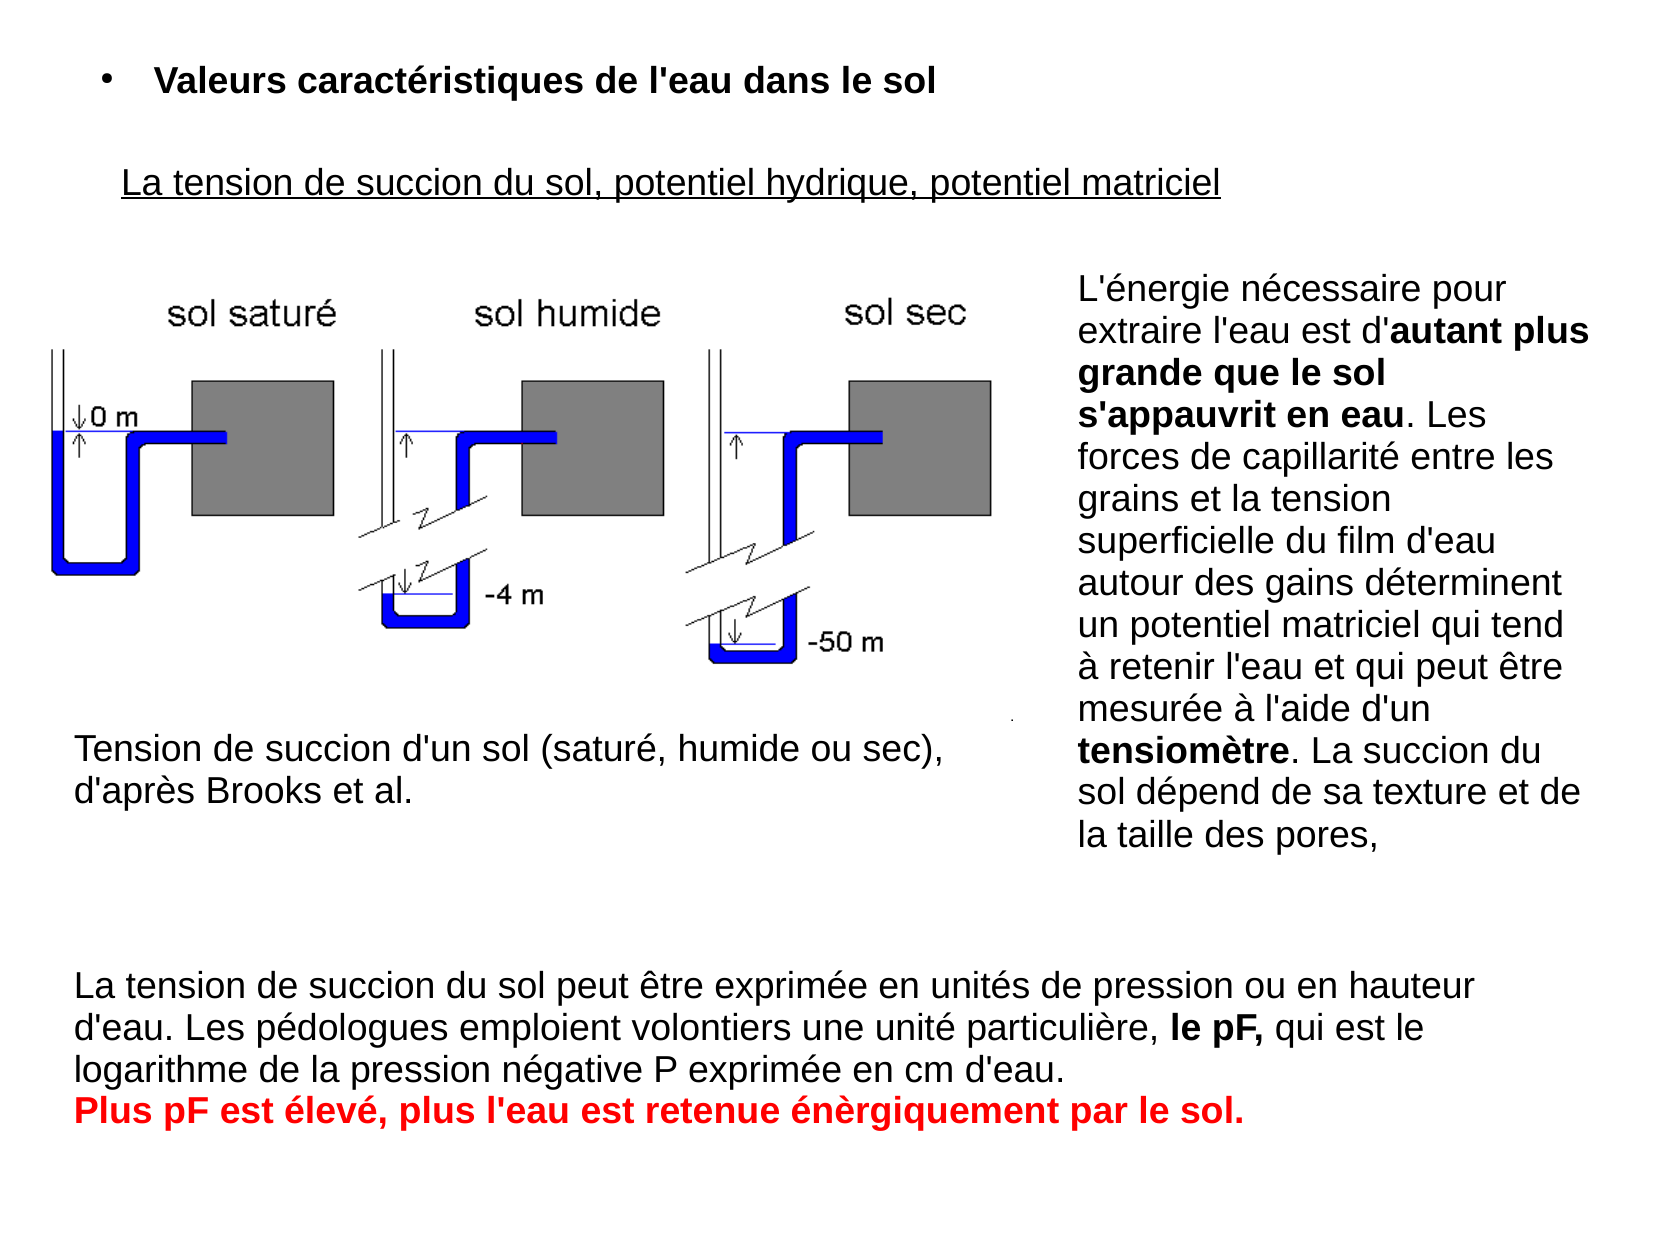

# Valeurs caractéristiques de l'eau dans le sol
La tension de succion du sol, potentiel hydrique, potentiel matriciel
L'énergie nécessaire pour extraire l'eau est d'autant plus grande que le sol s'appauvrit en eau. Les forces de capillarité entre les grains et la tension superficielle du film d'eau autour des gains déterminent un potentiel matriciel qui tend à retenir l'eau et qui peut être mesurée à l'aide d'un tensiomètre. La succion du sol dépend de sa texture et de la taille des pores,
Tension de succion d'un sol (saturé, humide ou sec), d'après Brooks et al.
La tension de succion du sol peut être exprimée en unités de pression ou en hauteur d'eau. Les pédologues emploient volontiers une unité particulière, le pF, qui est le logarithme de la pression négative P exprimée en cm d'eau.
Plus pF est élevé, plus l'eau est retenue énèrgiquement par le sol.